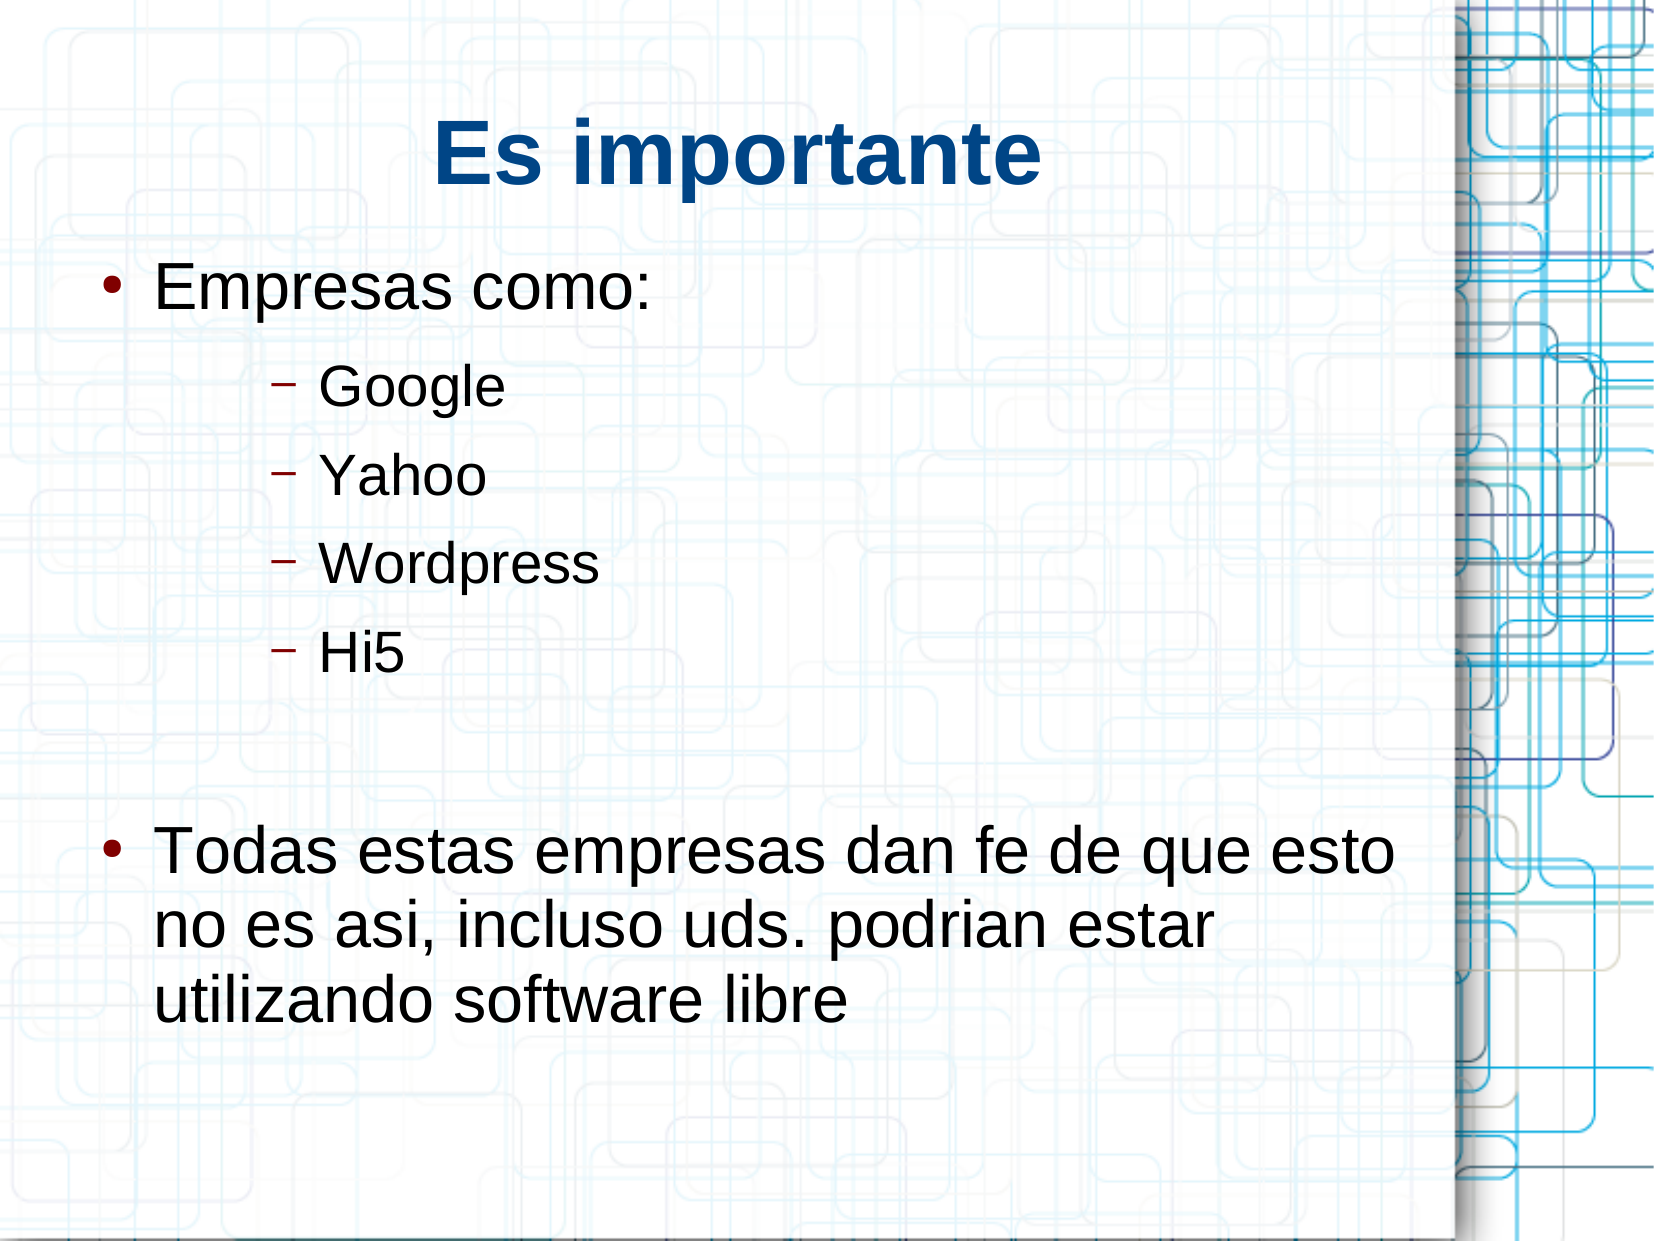

# Es importante
Empresas como:
Google
Yahoo
Wordpress
Hi5
Todas estas empresas dan fe de que esto no es asi, incluso uds. podrian estar utilizando software libre